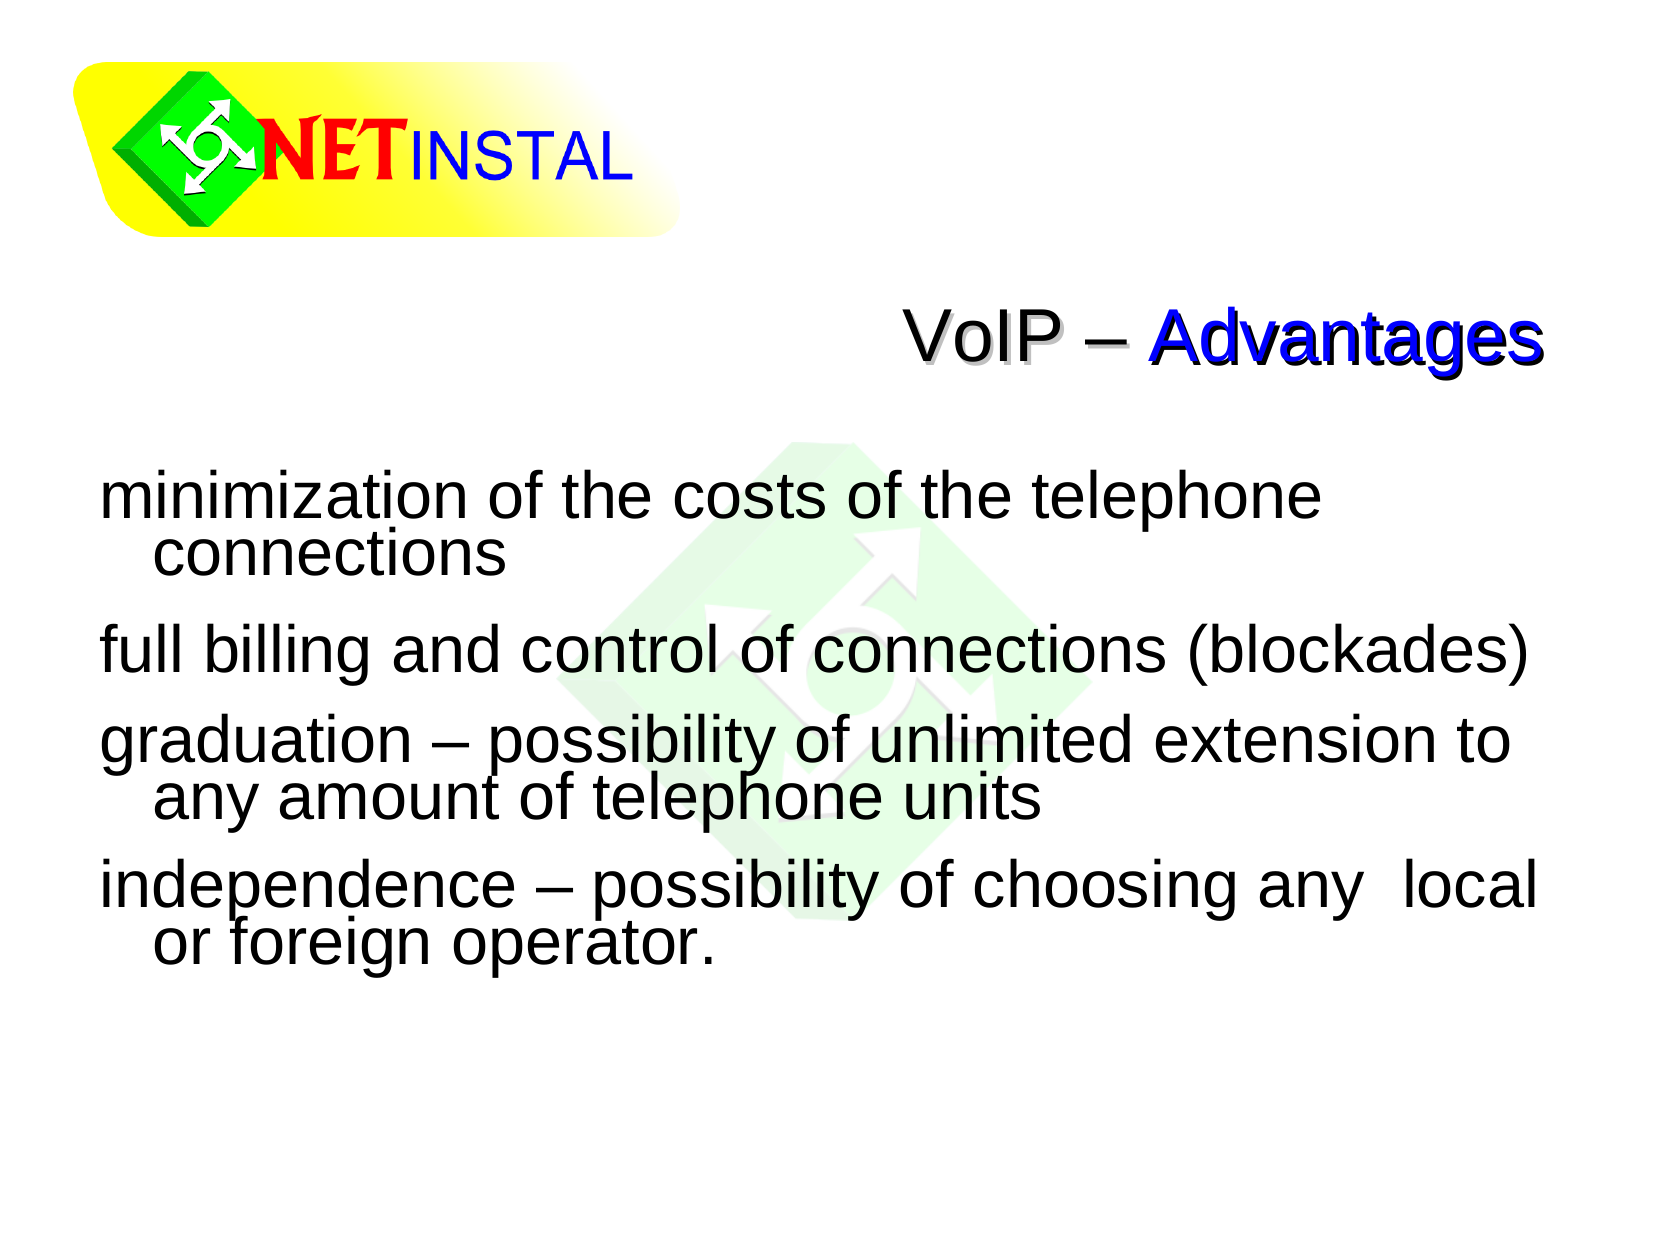

# VoIP – Advantages
minimization of the costs of the telephone connections
full billing and control of connections (blockades)‏
graduation – possibility of unlimited extension to any amount of telephone units
independence – possibility of choosing any local or foreign operator.